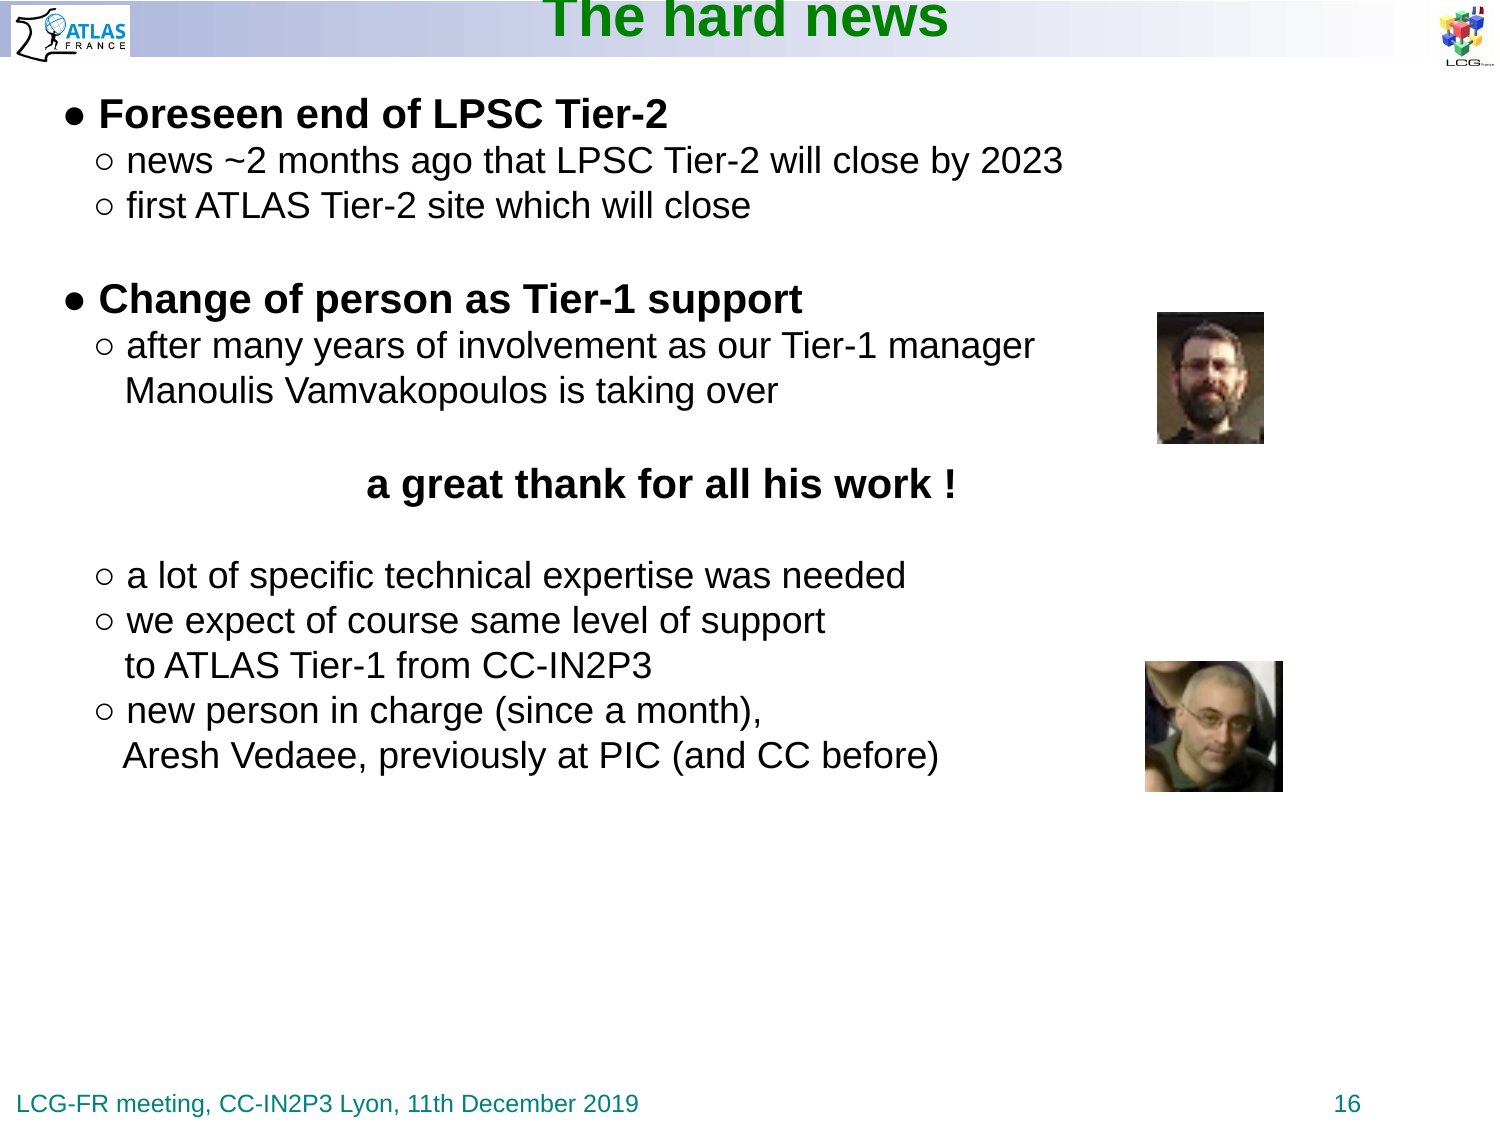

The hard news
● Foreseen end of LPSC Tier-2
 ○ news ~2 months ago that LPSC Tier-2 will close by 2023
 ○ first ATLAS Tier-2 site which will close
● Change of person as Tier-1 support
 ○ after many years of involvement as our Tier-1 manager
 Manoulis Vamvakopoulos is taking over
 a great thank for all his work !
 ○ a lot of specific technical expertise was needed
 ○ we expect of course same level of support
 to ATLAS Tier-1 from CC-IN2P3
 ○ new person in charge (since a month),
 Aresh Vedaee, previously at PIC (and CC before)